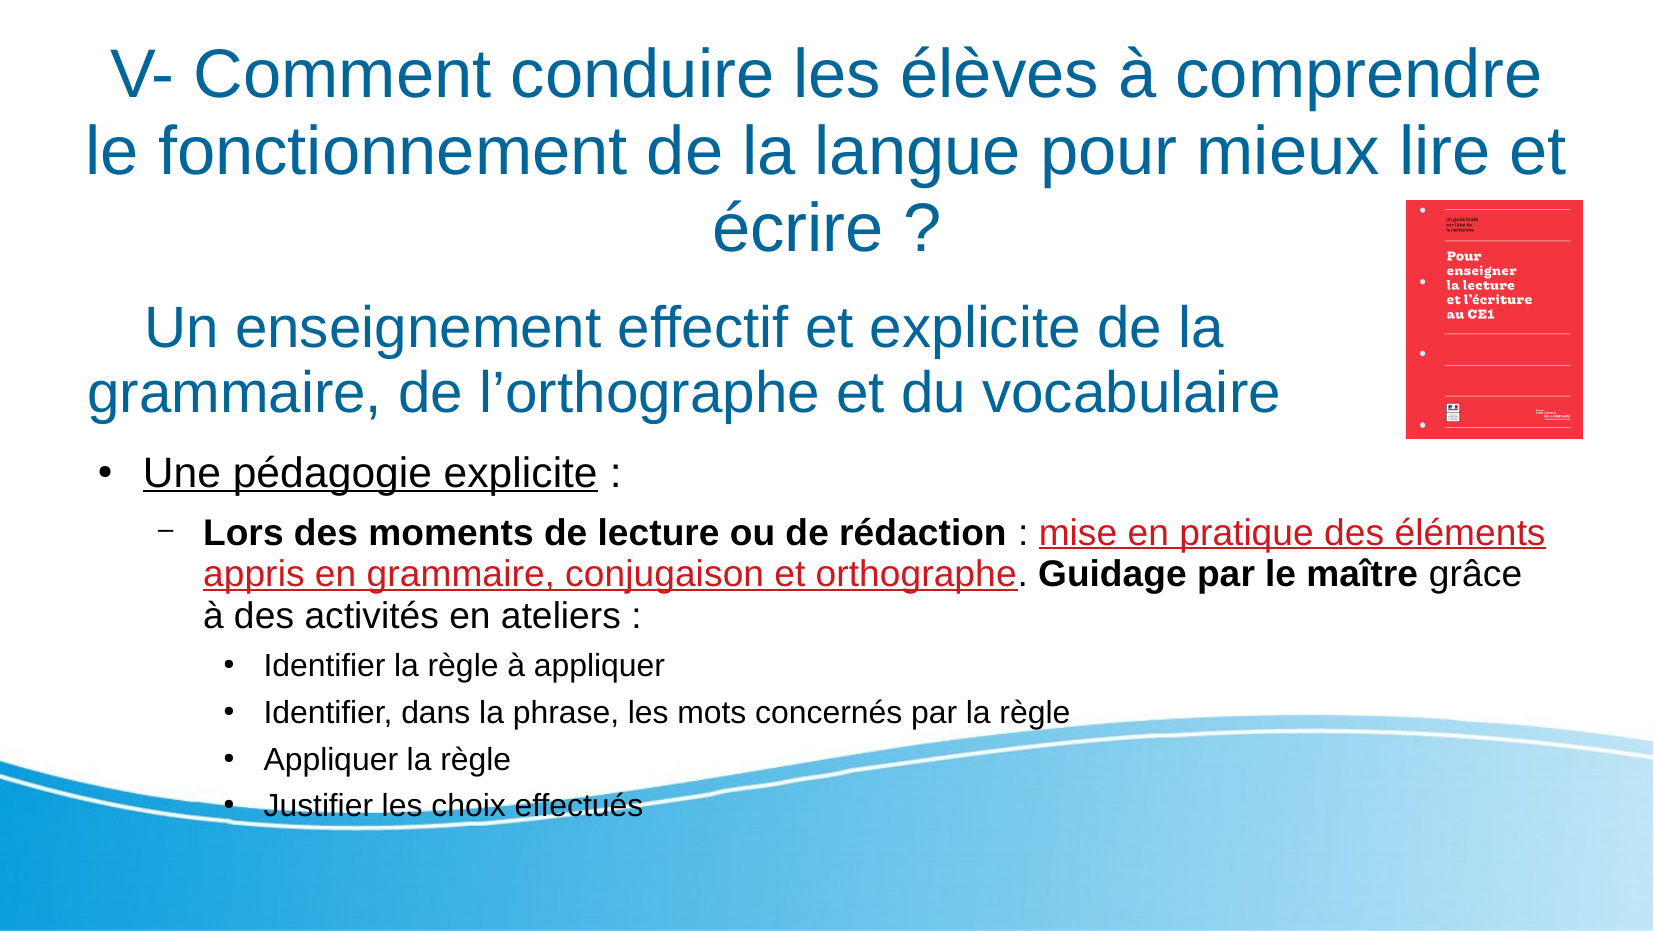

# V- Comment conduire les élèves à comprendre le fonctionnement de la langue pour mieux lire et écrire ?
Un enseignement effectif et explicite de la grammaire, de l’orthographe et du vocabulaire
Une pédagogie explicite :
Lors des moments de lecture ou de rédaction : mise en pratique des éléments appris en grammaire, conjugaison et orthographe. Guidage par le maître grâce à des activités en ateliers :
Identifier la règle à appliquer
Identifier, dans la phrase, les mots concernés par la règle
Appliquer la règle
Justifier les choix effectués